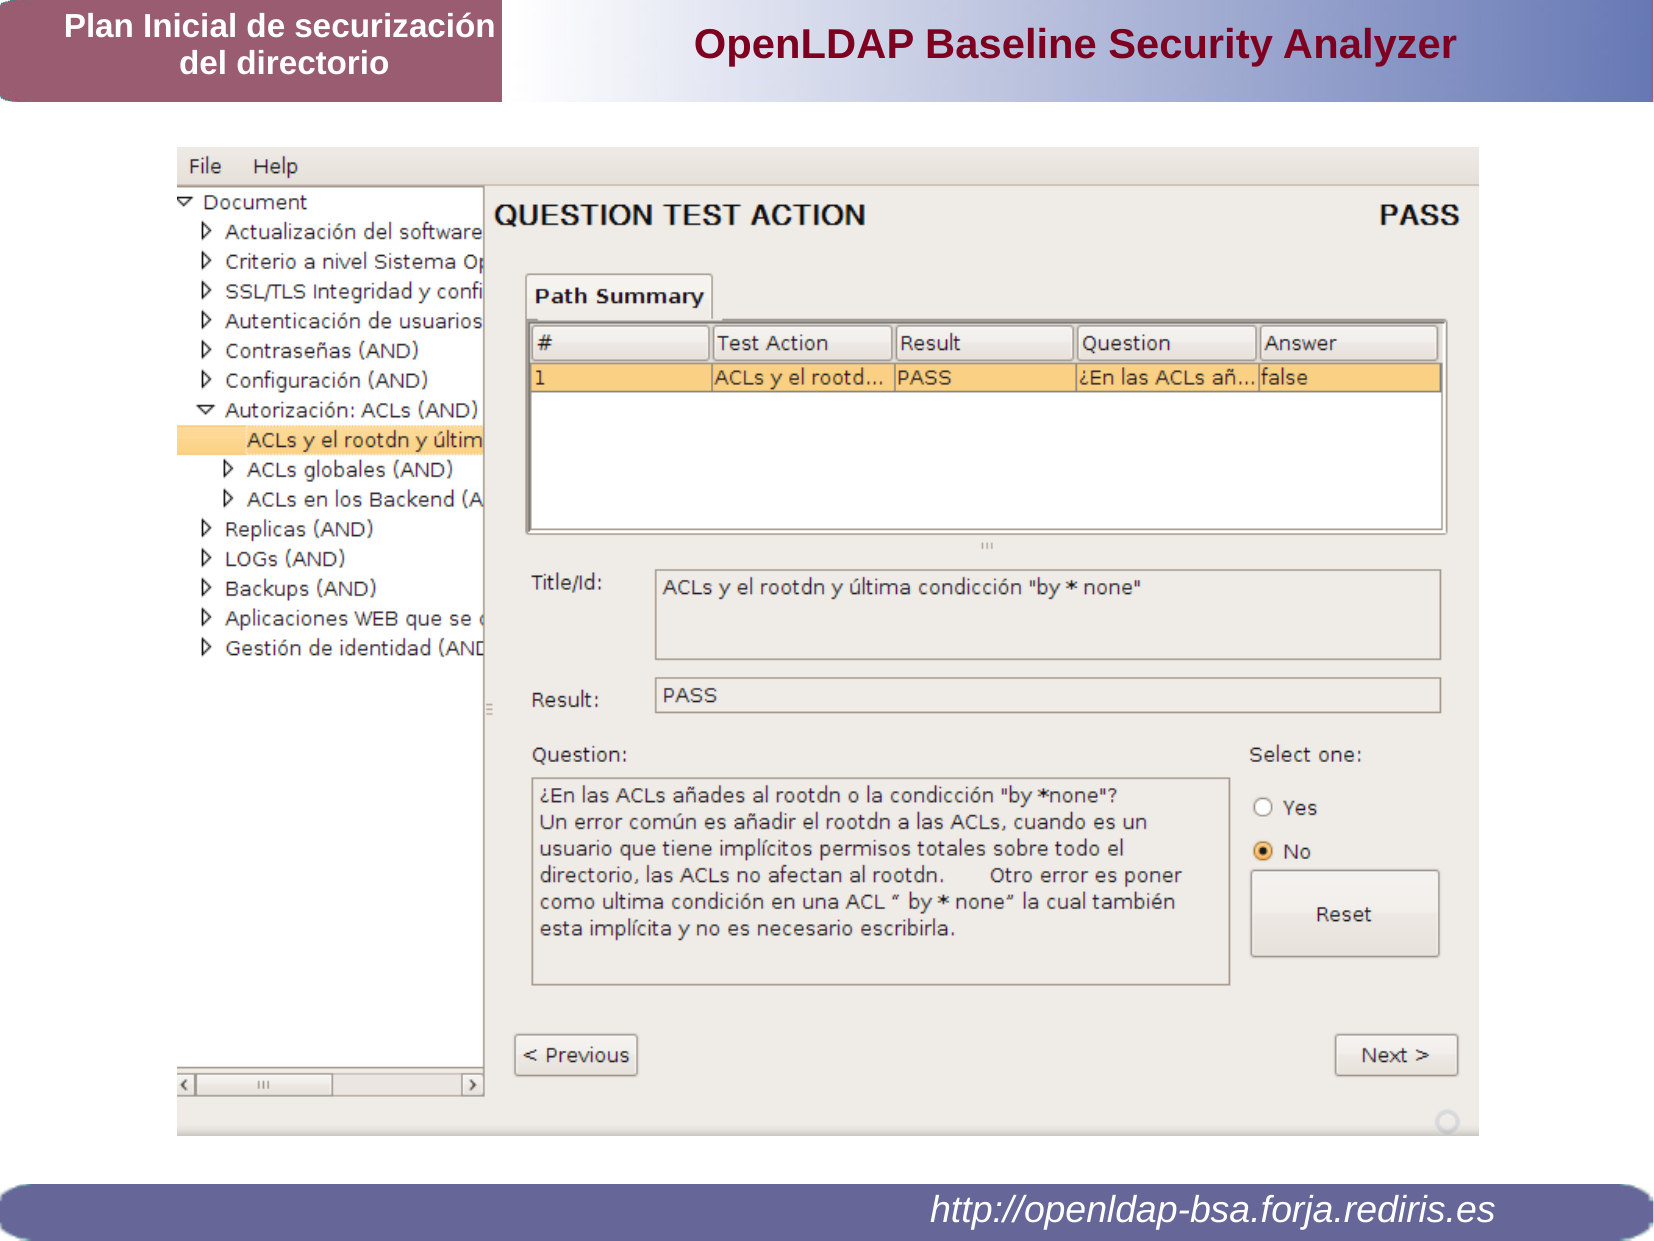

Plan Inicial de securización
 del directorio
OpenLDAP Baseline Security Analyzer
http://openldap-bsa.forja.rediris.es